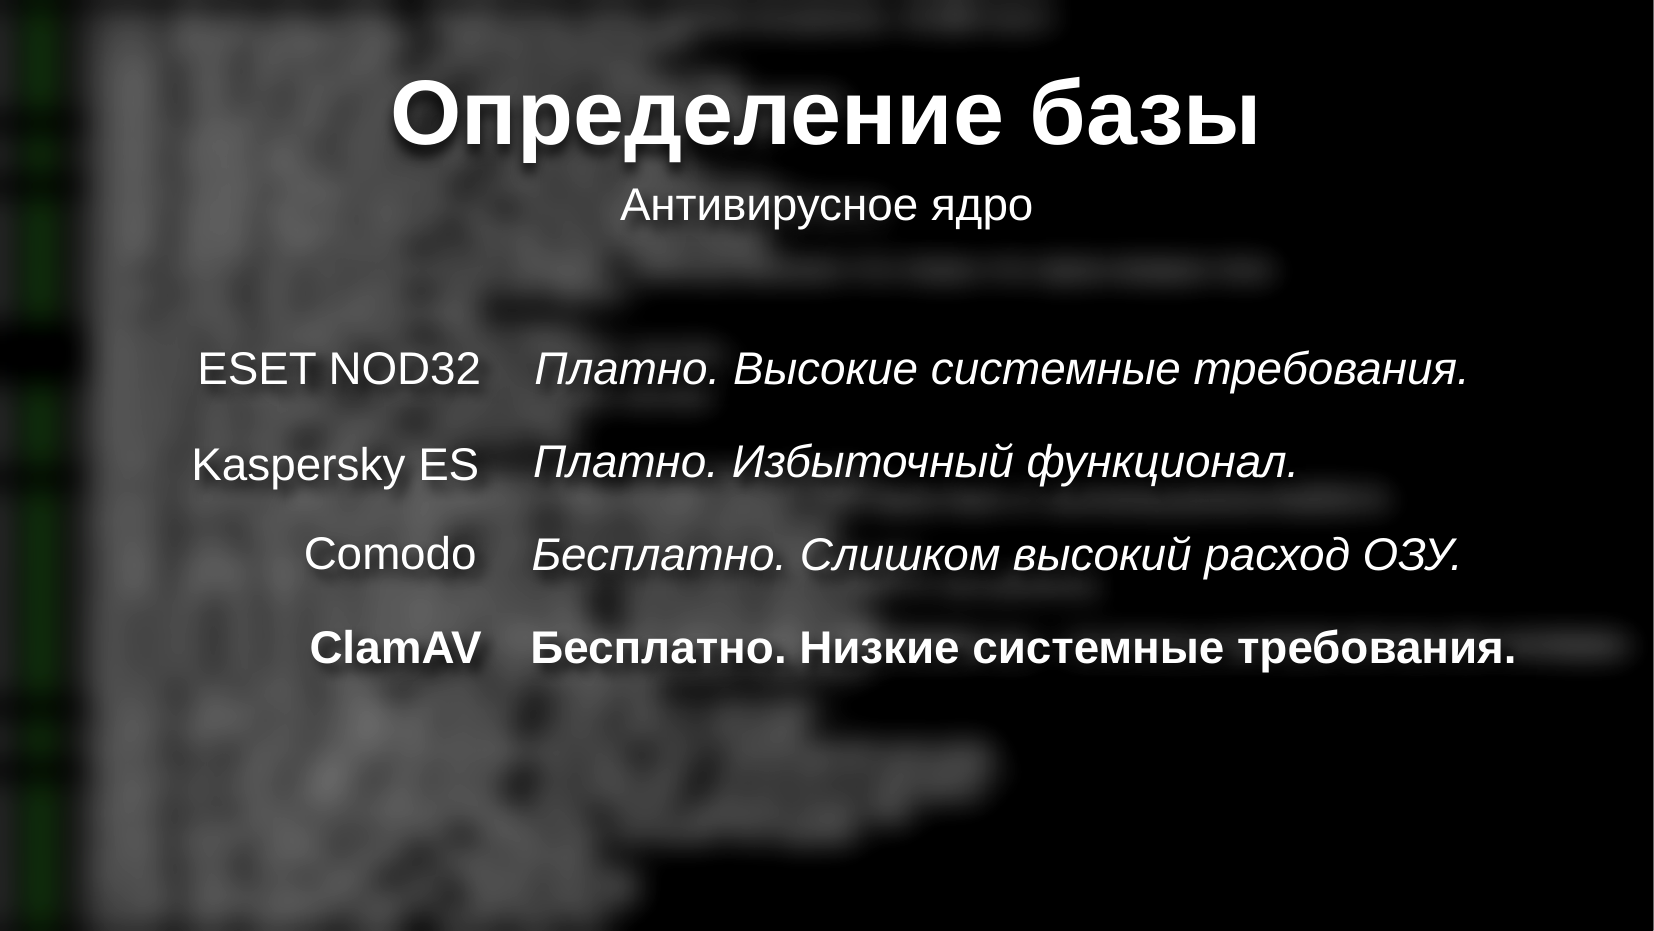

# Определение базы
Антивирусное ядро
ESET NOD32
Платно. Высокие системные требования.
Платно. Избыточный функционал.
Kaspersky ES
Comodo
Бесплатно. Слишком высокий расход ОЗУ.
ClamAV
Бесплатно. Низкие системные требования.